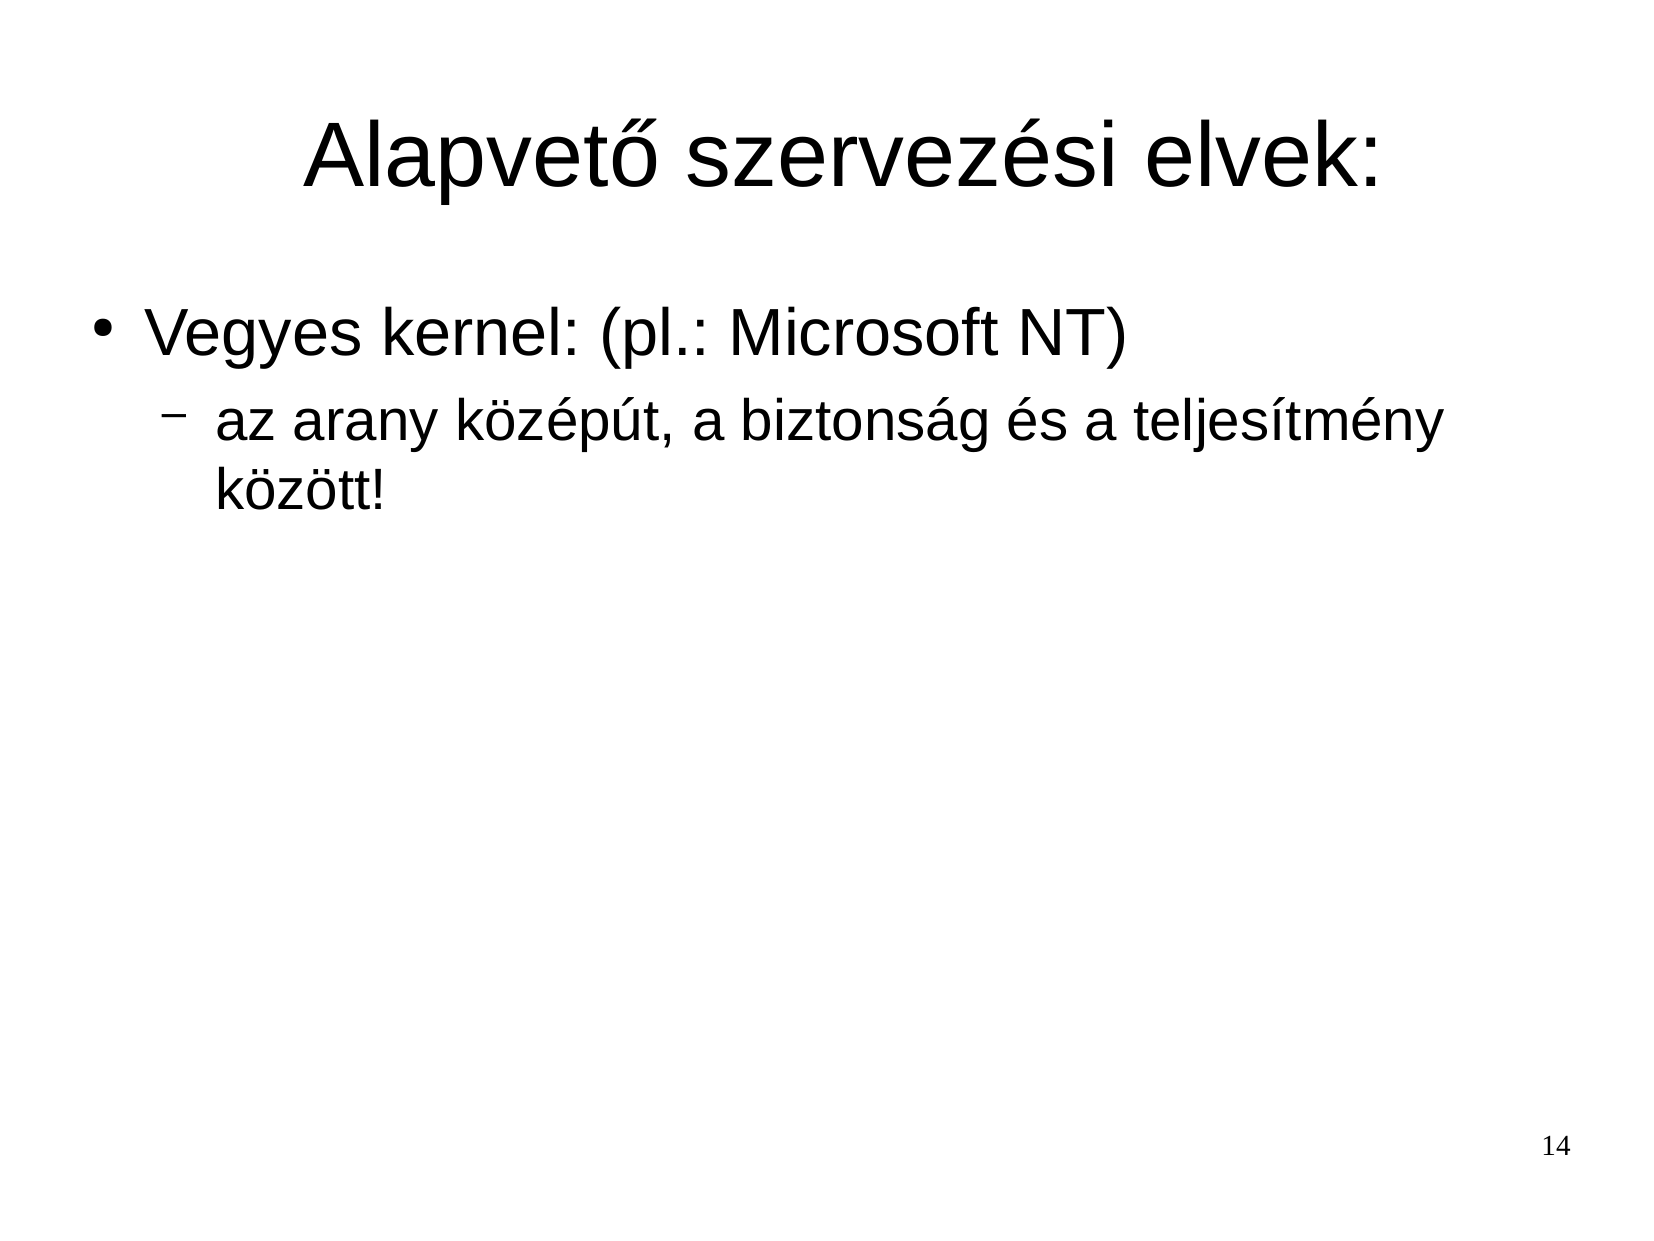

# Alapvető szervezési elvek:
Vegyes kernel: (pl.: Microsoft NT)
az arany középút, a biztonság és a teljesítmény között!
14